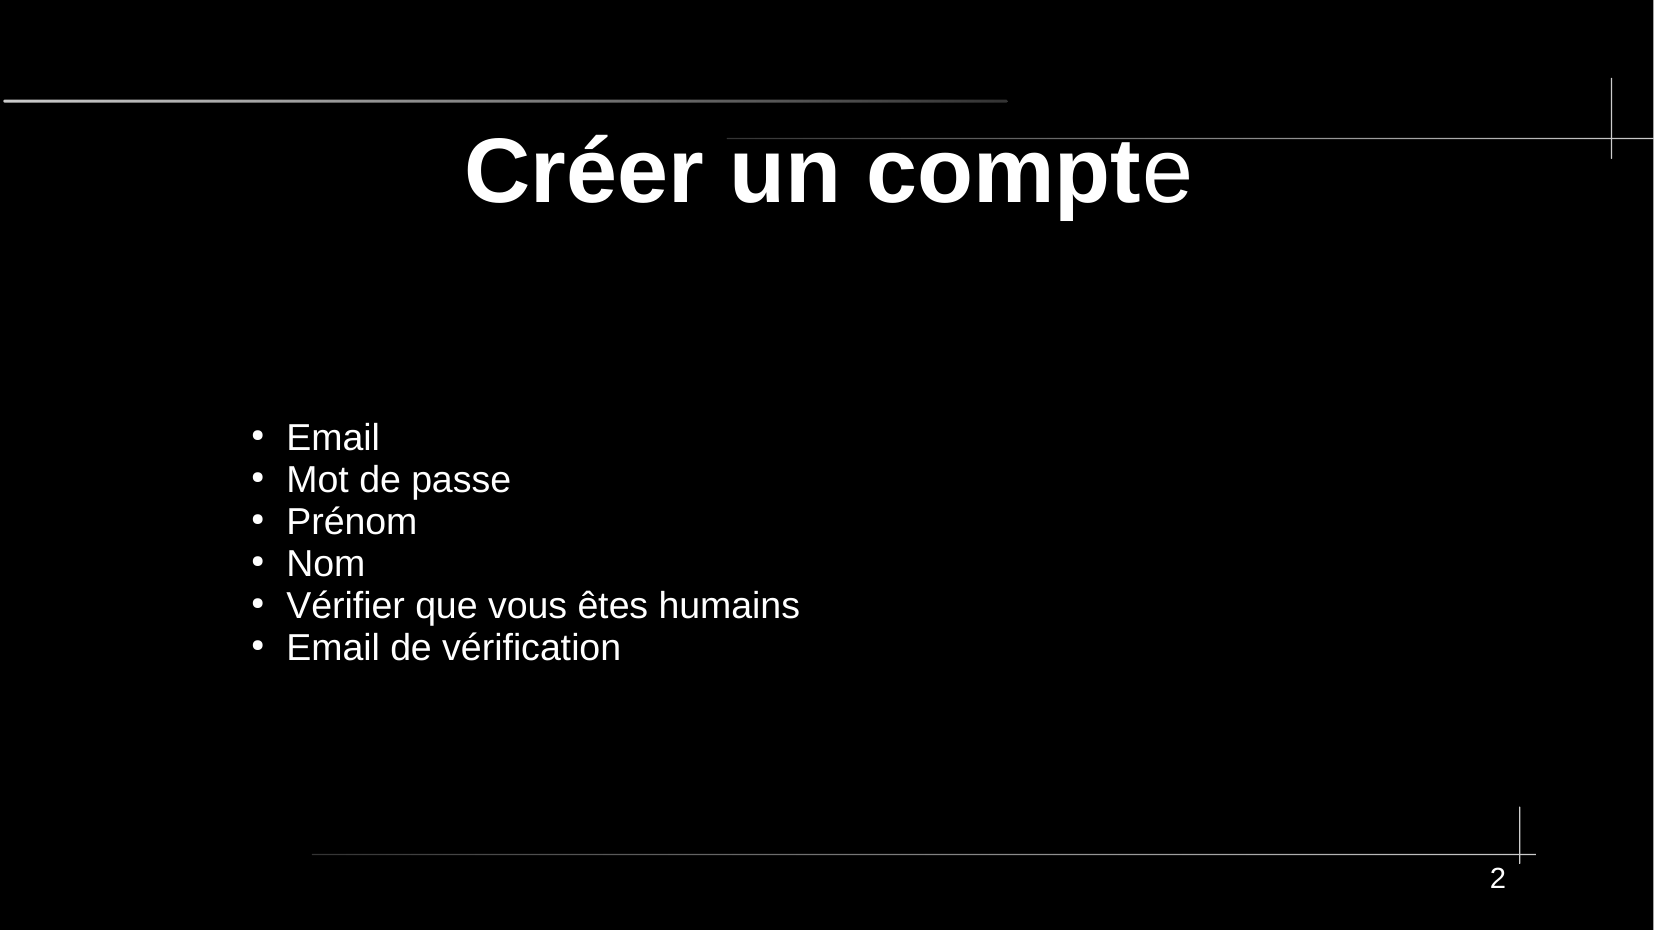

# Créer un compte
Email
Mot de passe
Prénom
Nom
Vérifier que vous êtes humains
Email de vérification
2